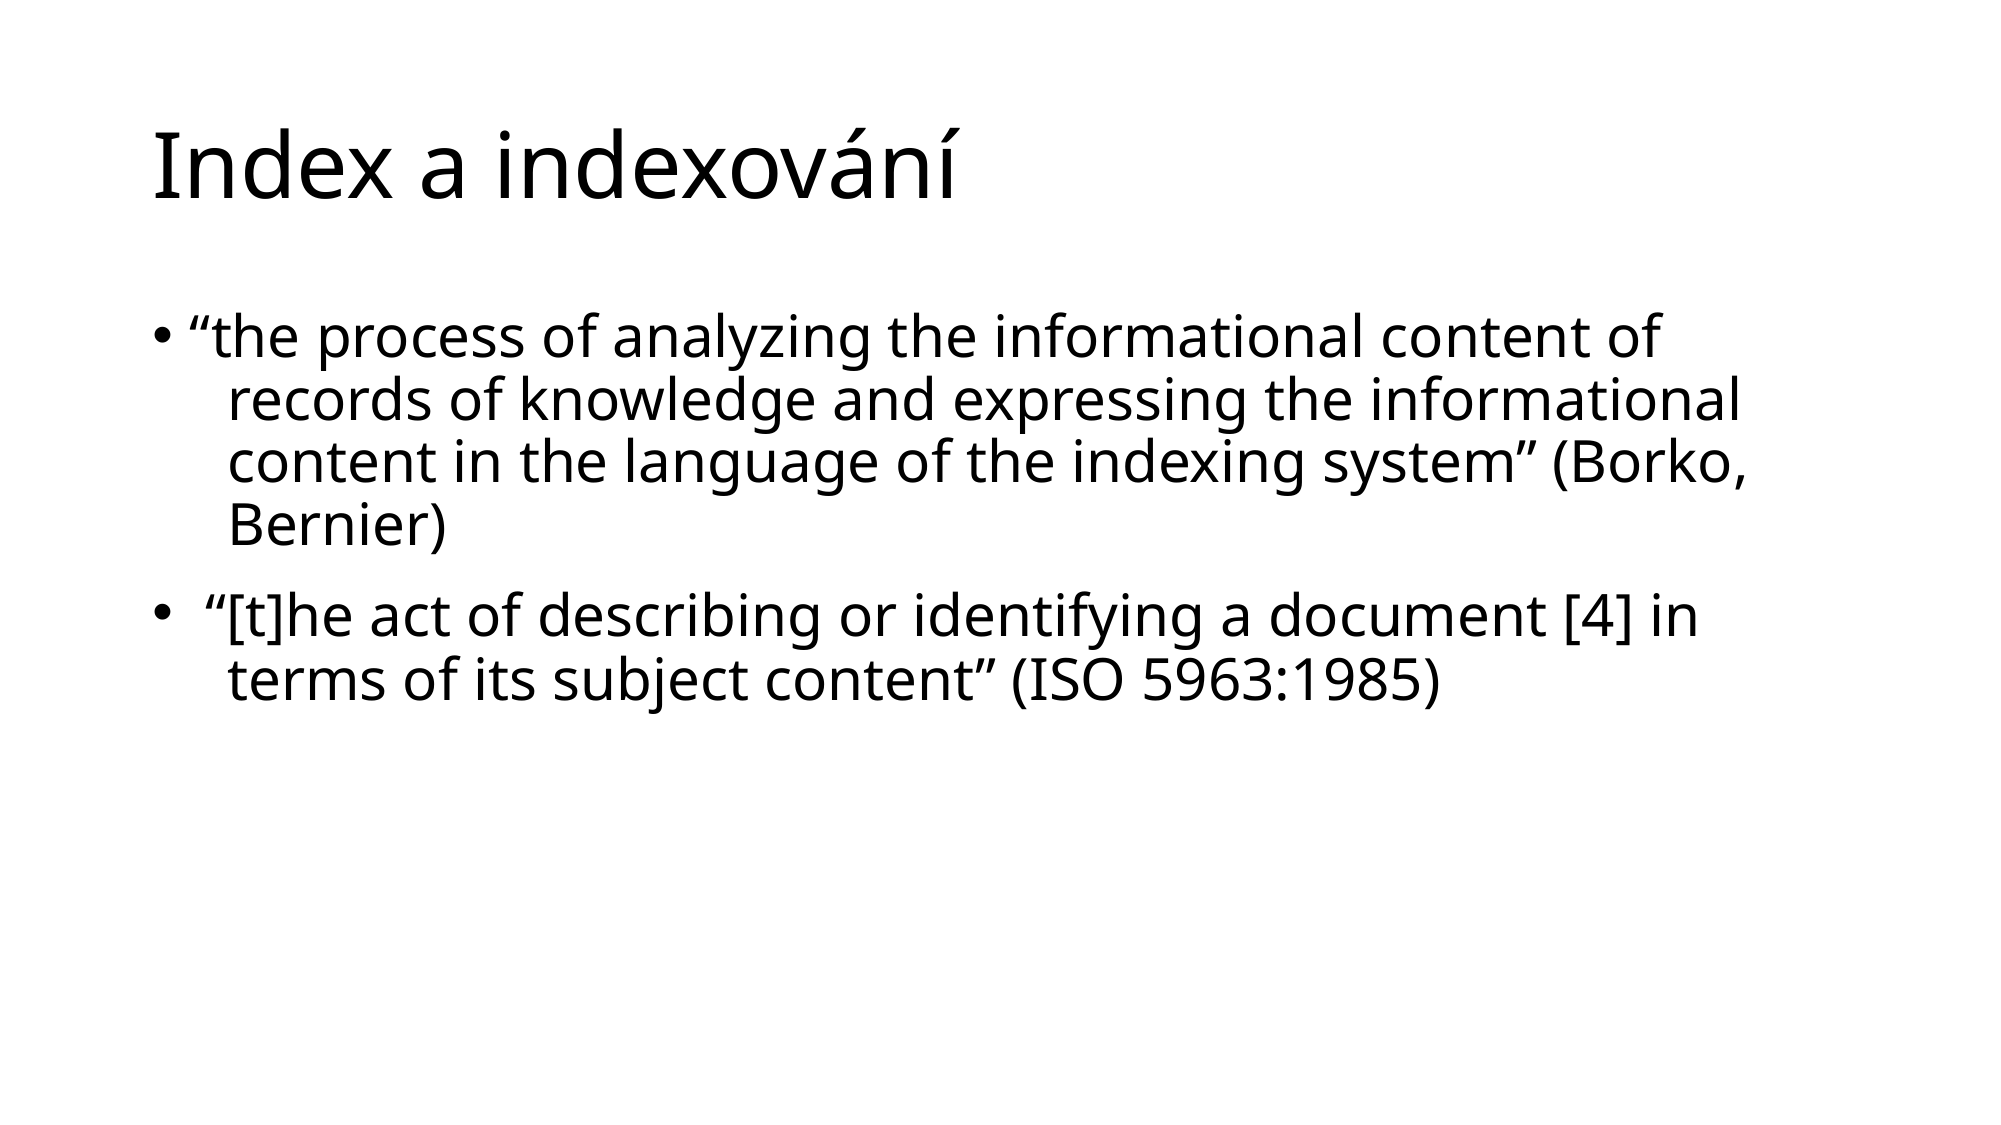

# Index a indexování
“the process of analyzing the informational content of records of knowledge and expressing the informational content in the language of the indexing system” (Borko, Bernier)
 “[t]he act of describing or identifying a document [4] in terms of its subject content” (ISO 5963:1985)